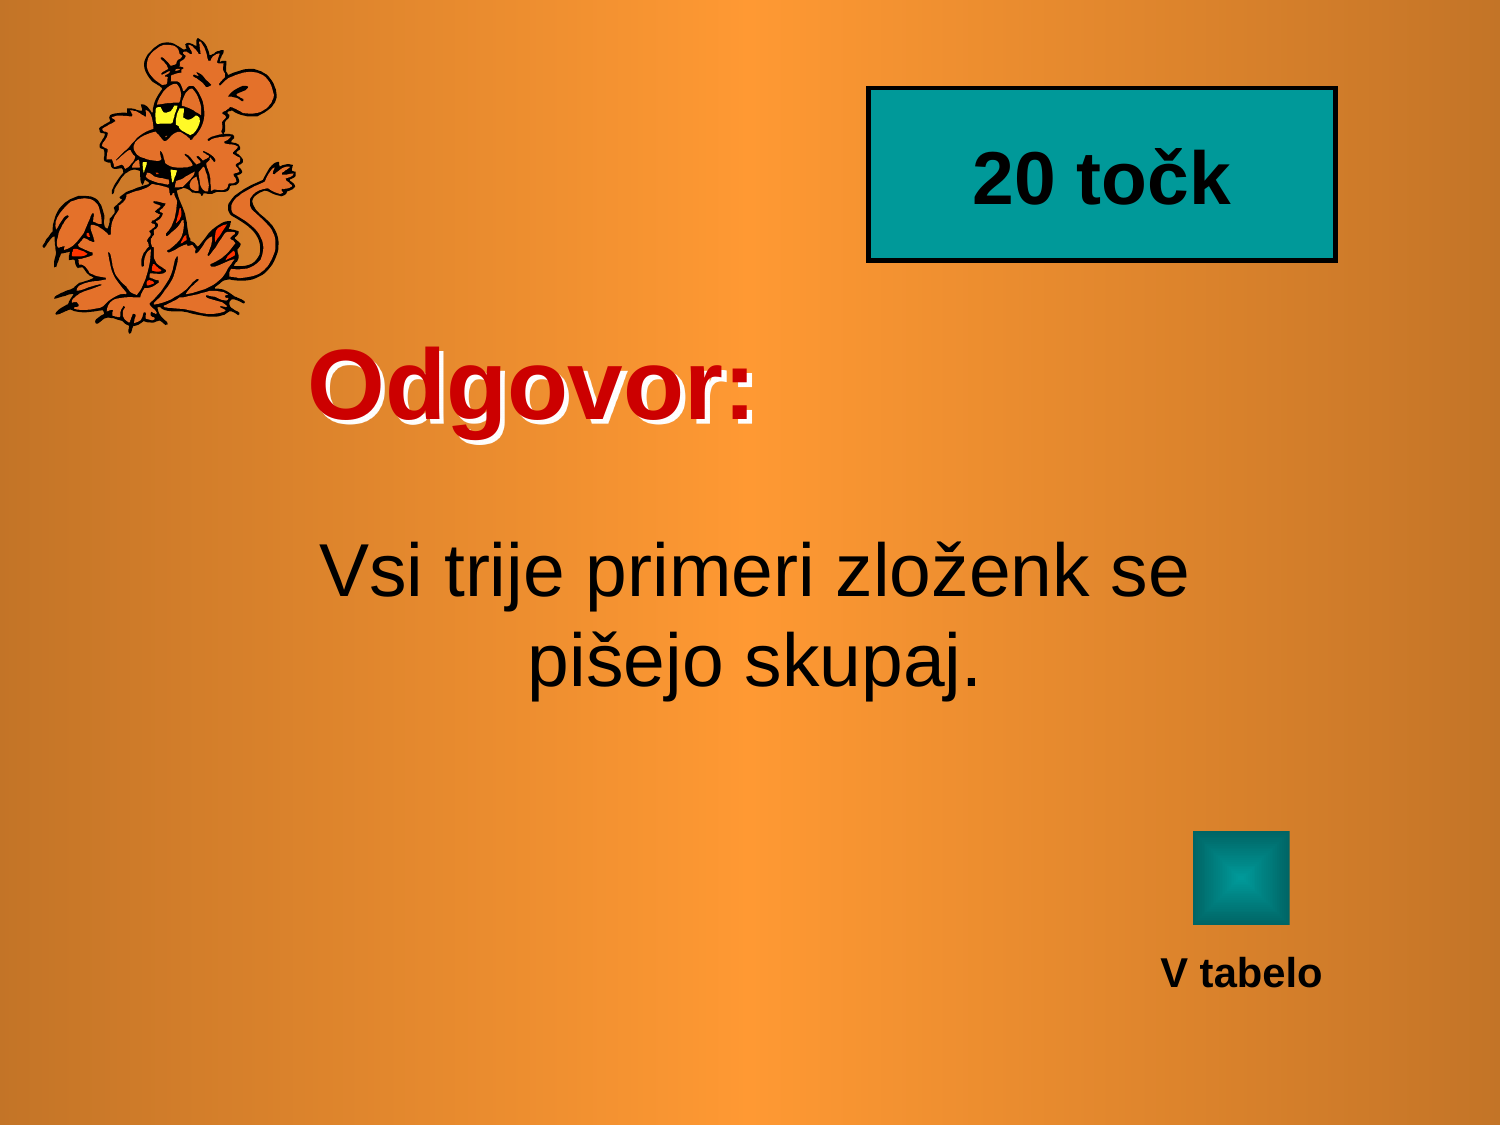

20 točk
# Odgovor:
Vsi trije primeri zloženk se pišejo skupaj.
V tabelo